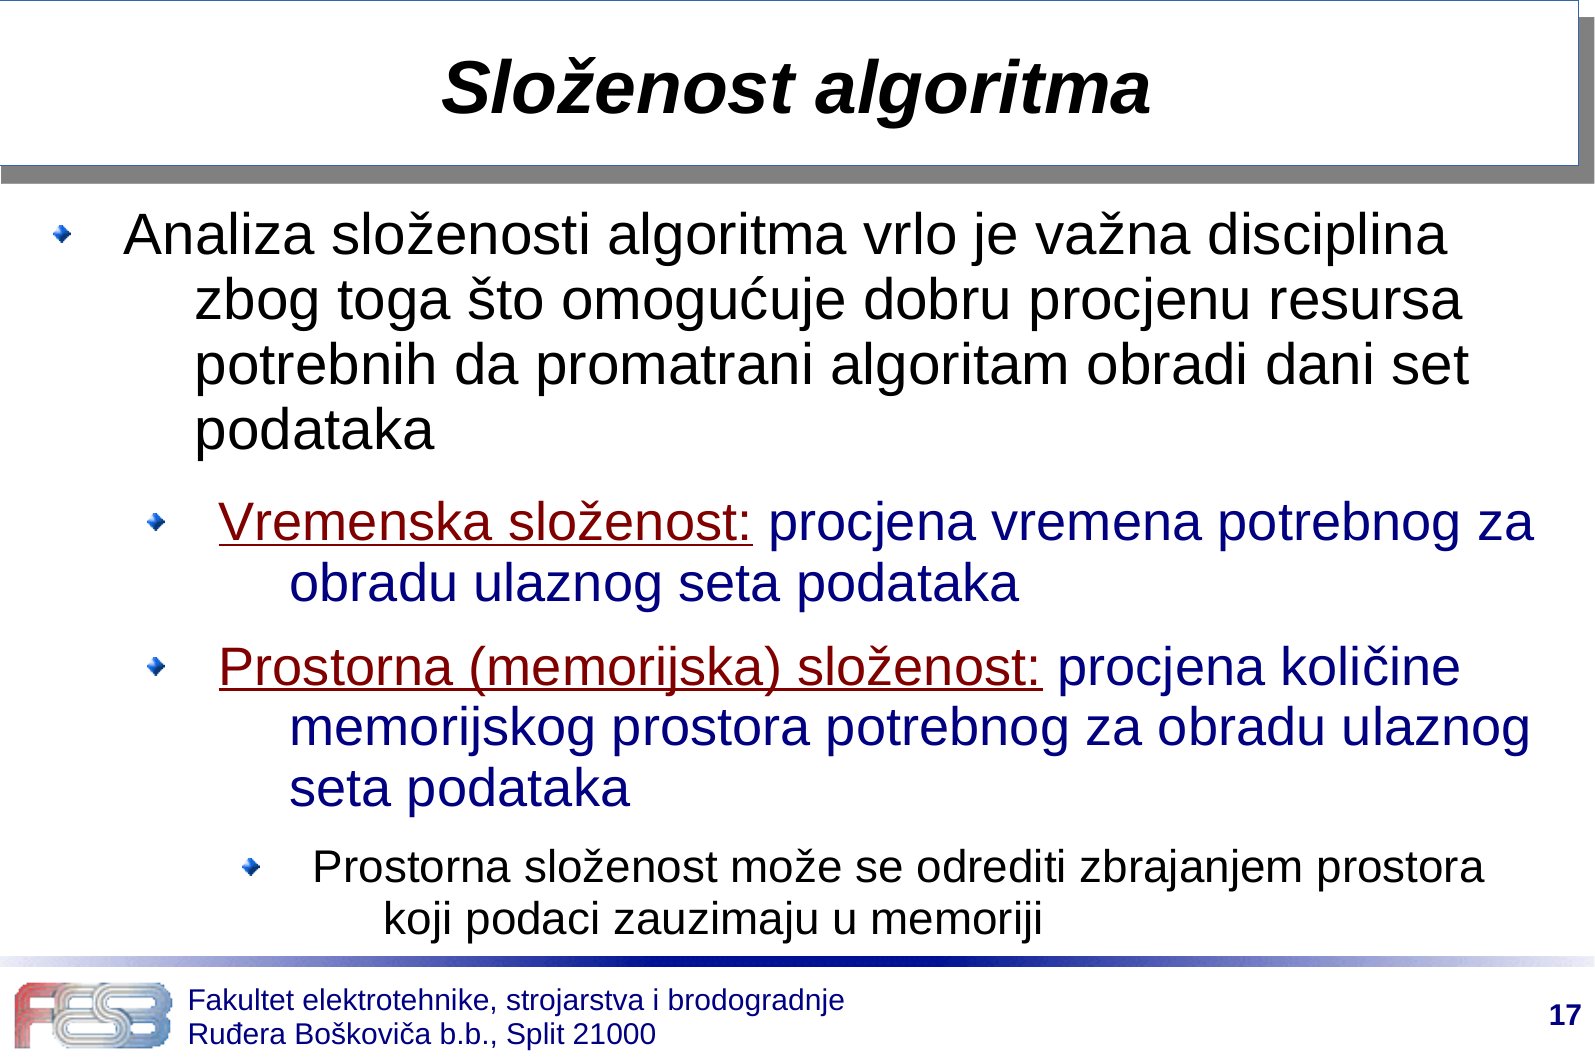

# Složenost algoritma
Analiza složenosti algoritma vrlo je važna disciplina zbog toga što omogućuje dobru procjenu resursa potrebnih da promatrani algoritam obradi dani set podataka
Vremenska složenost: procjena vremena potrebnog za obradu ulaznog seta podataka
Prostorna (memorijska) složenost: procjena količine memorijskog prostora potrebnog za obradu ulaznog seta podataka
Prostorna složenost može se odrediti zbrajanjem prostora koji podaci zauzimaju u memoriji